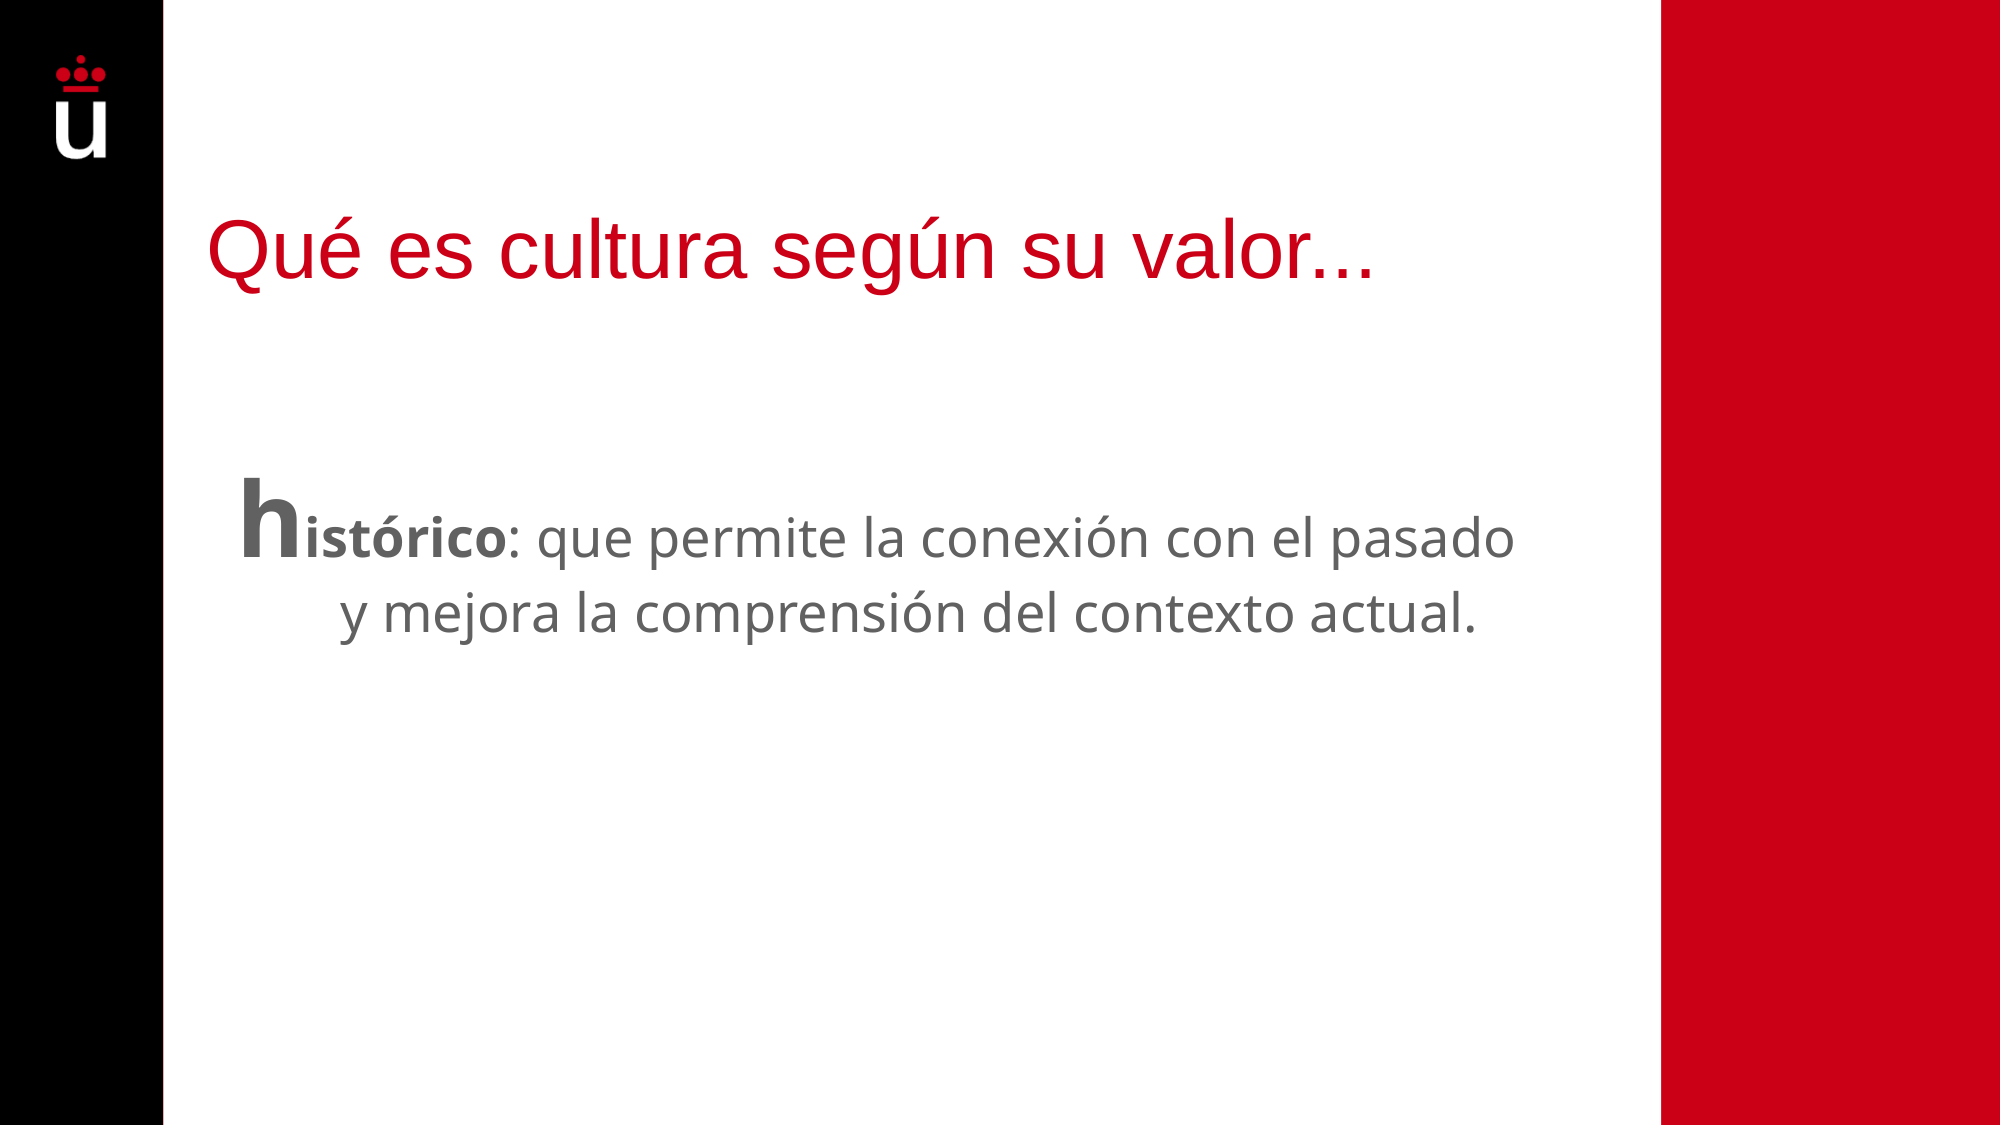

Qué es cultura según su valor...
# histórico: que permite la conexión con el pasado y mejora la comprensión del contexto actual.